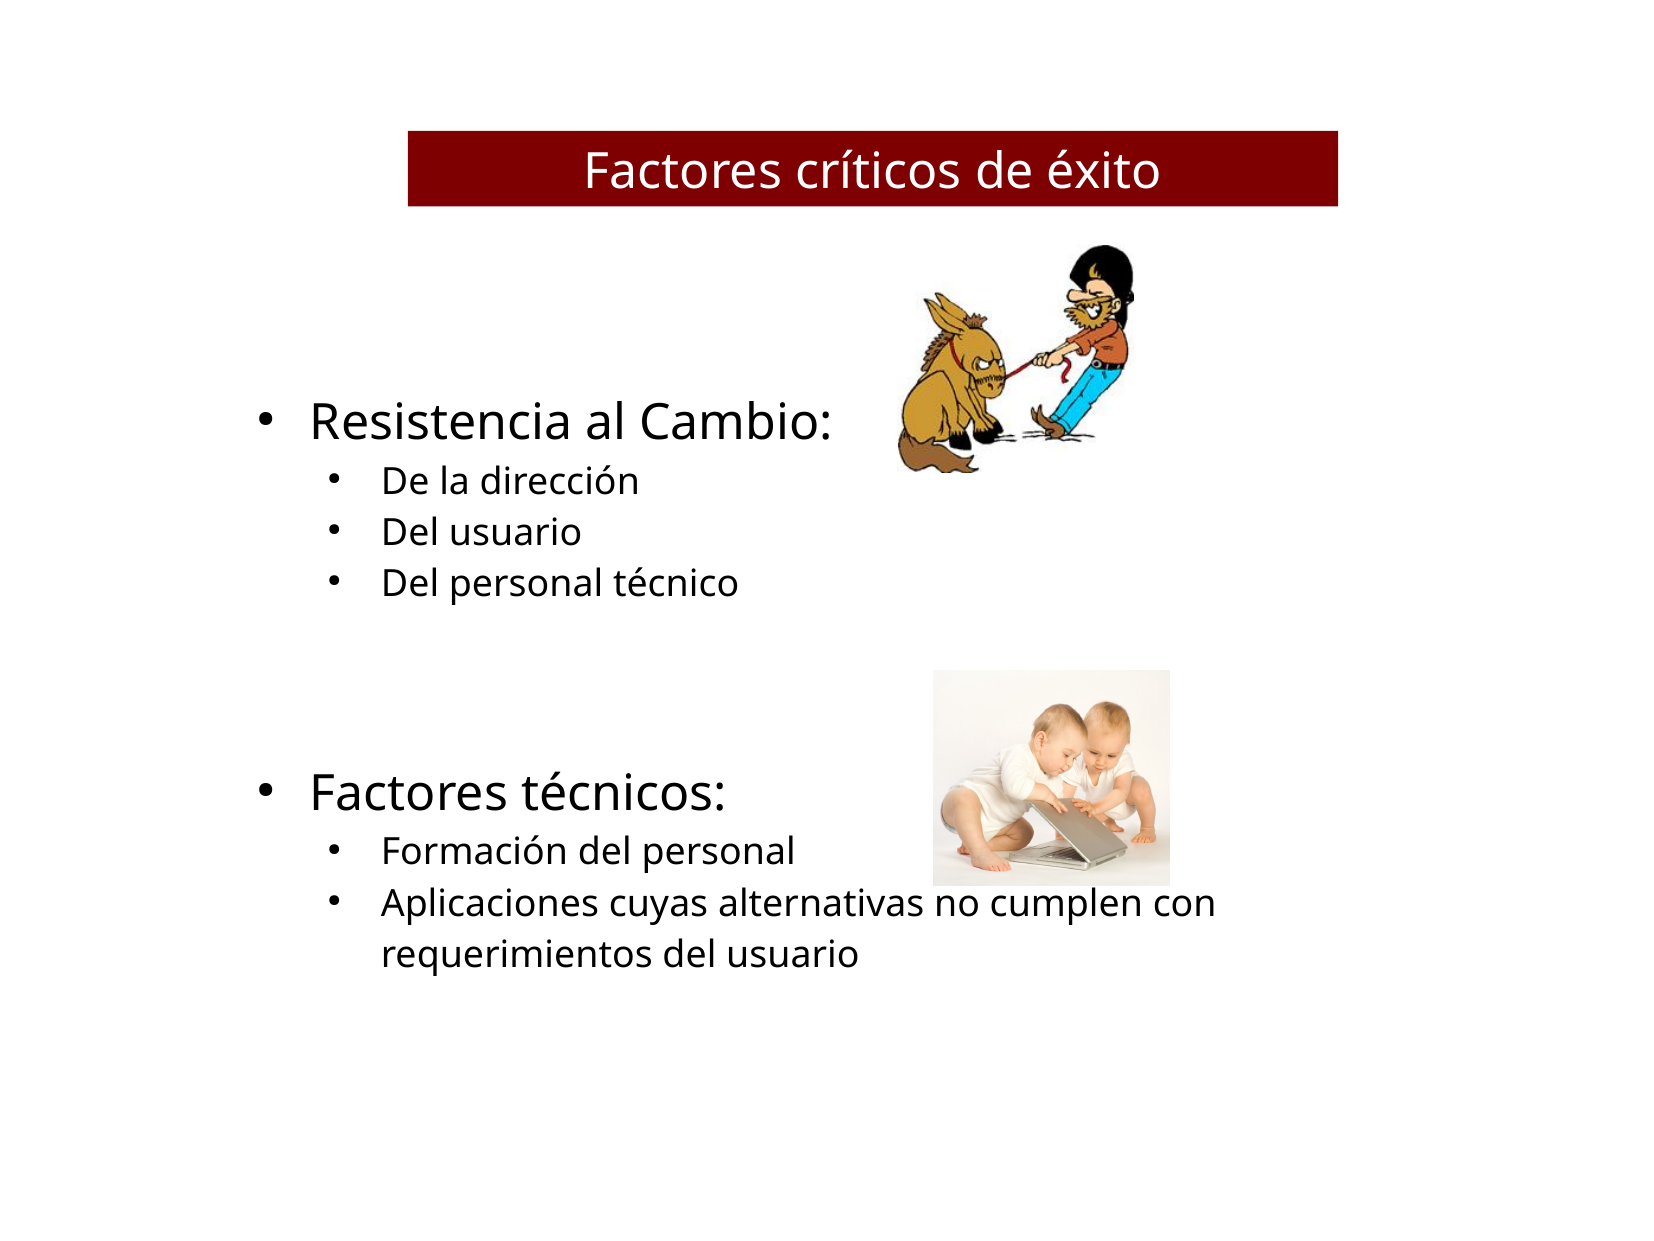

Factores críticos de éxito
Resistencia al Cambio:
De la dirección
Del usuario
Del personal técnico
Factores técnicos:
Formación del personal
Aplicaciones cuyas alternativas no cumplen con requerimientos del usuario